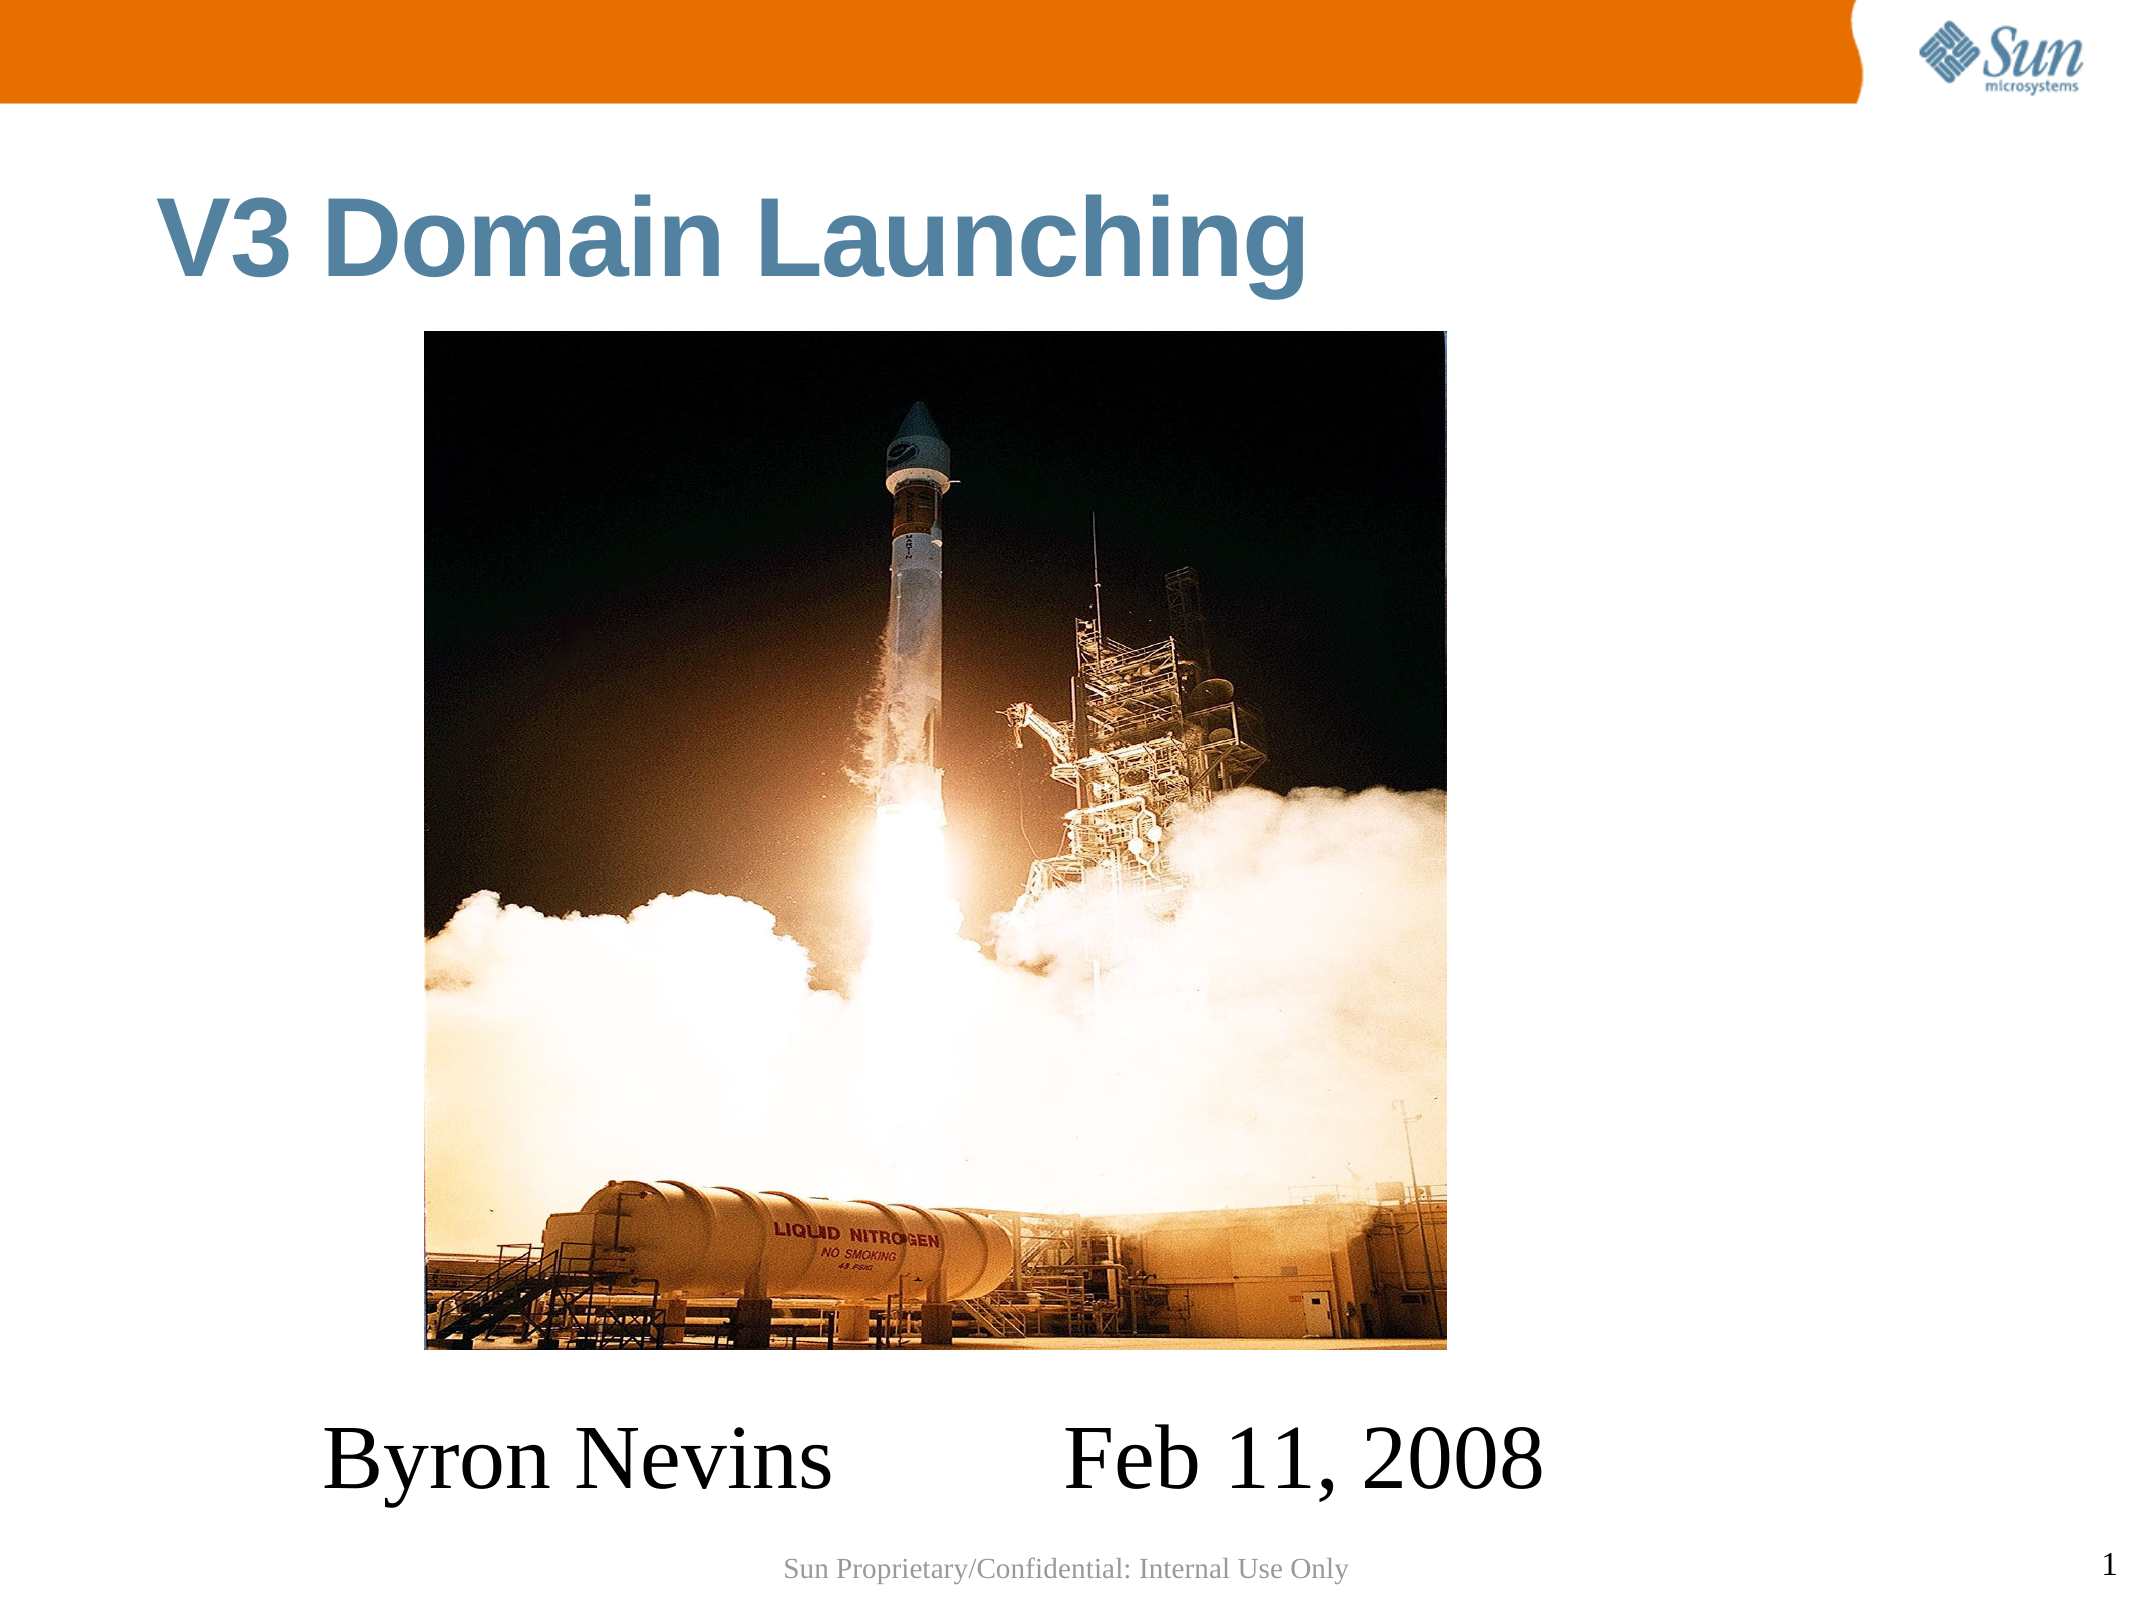

# V3 Domain Launching
Byron Nevins Feb 11, 2008